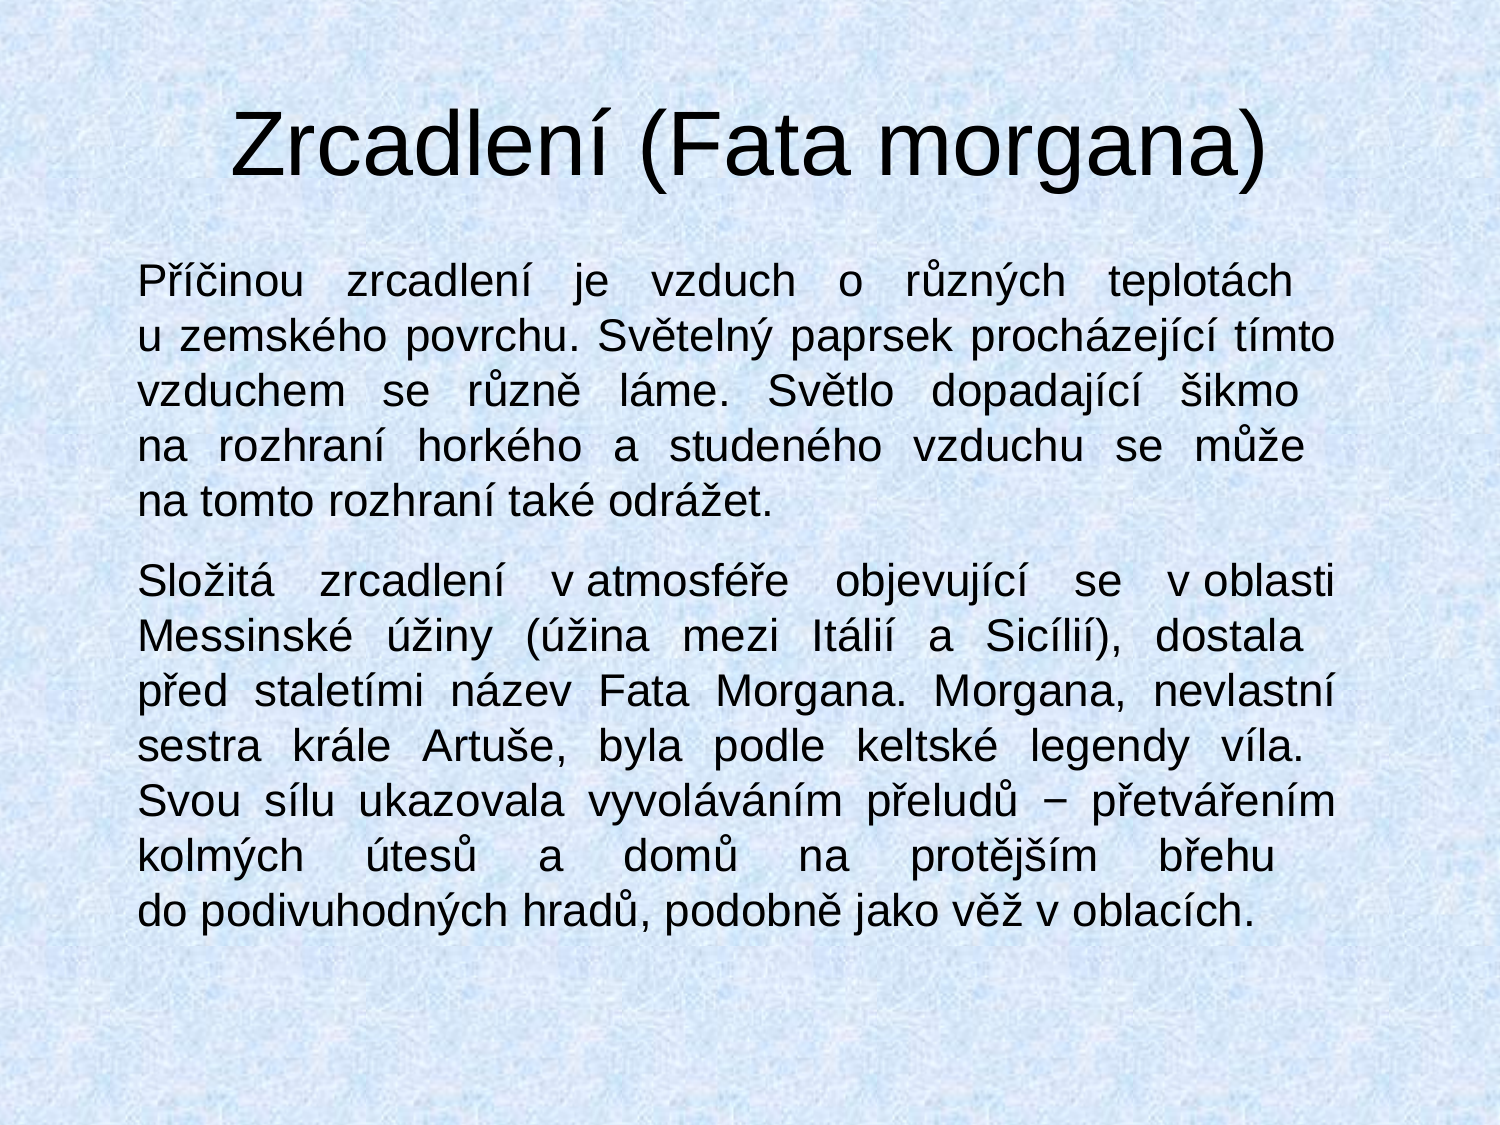

# Zrcadlení (Fata morgana)
Příčinou zrcadlení je vzduch o různých teplotách
u zemského povrchu. Světelný paprsek procházející tímto vzduchem se různě láme. Světlo dopadající šikmo
na rozhraní horkého a studeného vzduchu se může
na tomto rozhraní také odrážet.
Složitá zrcadlení v atmosféře objevující se v oblasti Messinské úžiny (úžina mezi Itálií a Sicílií), dostala
před staletími název Fata Morgana. Morgana, nevlastní sestra krále Artuše, byla podle keltské legendy víla.
Svou sílu ukazovala vyvoláváním přeludů − přetvářením kolmých útesů a domů na protějším břehu
do podivuhodných hradů, podobně jako věž v oblacích.